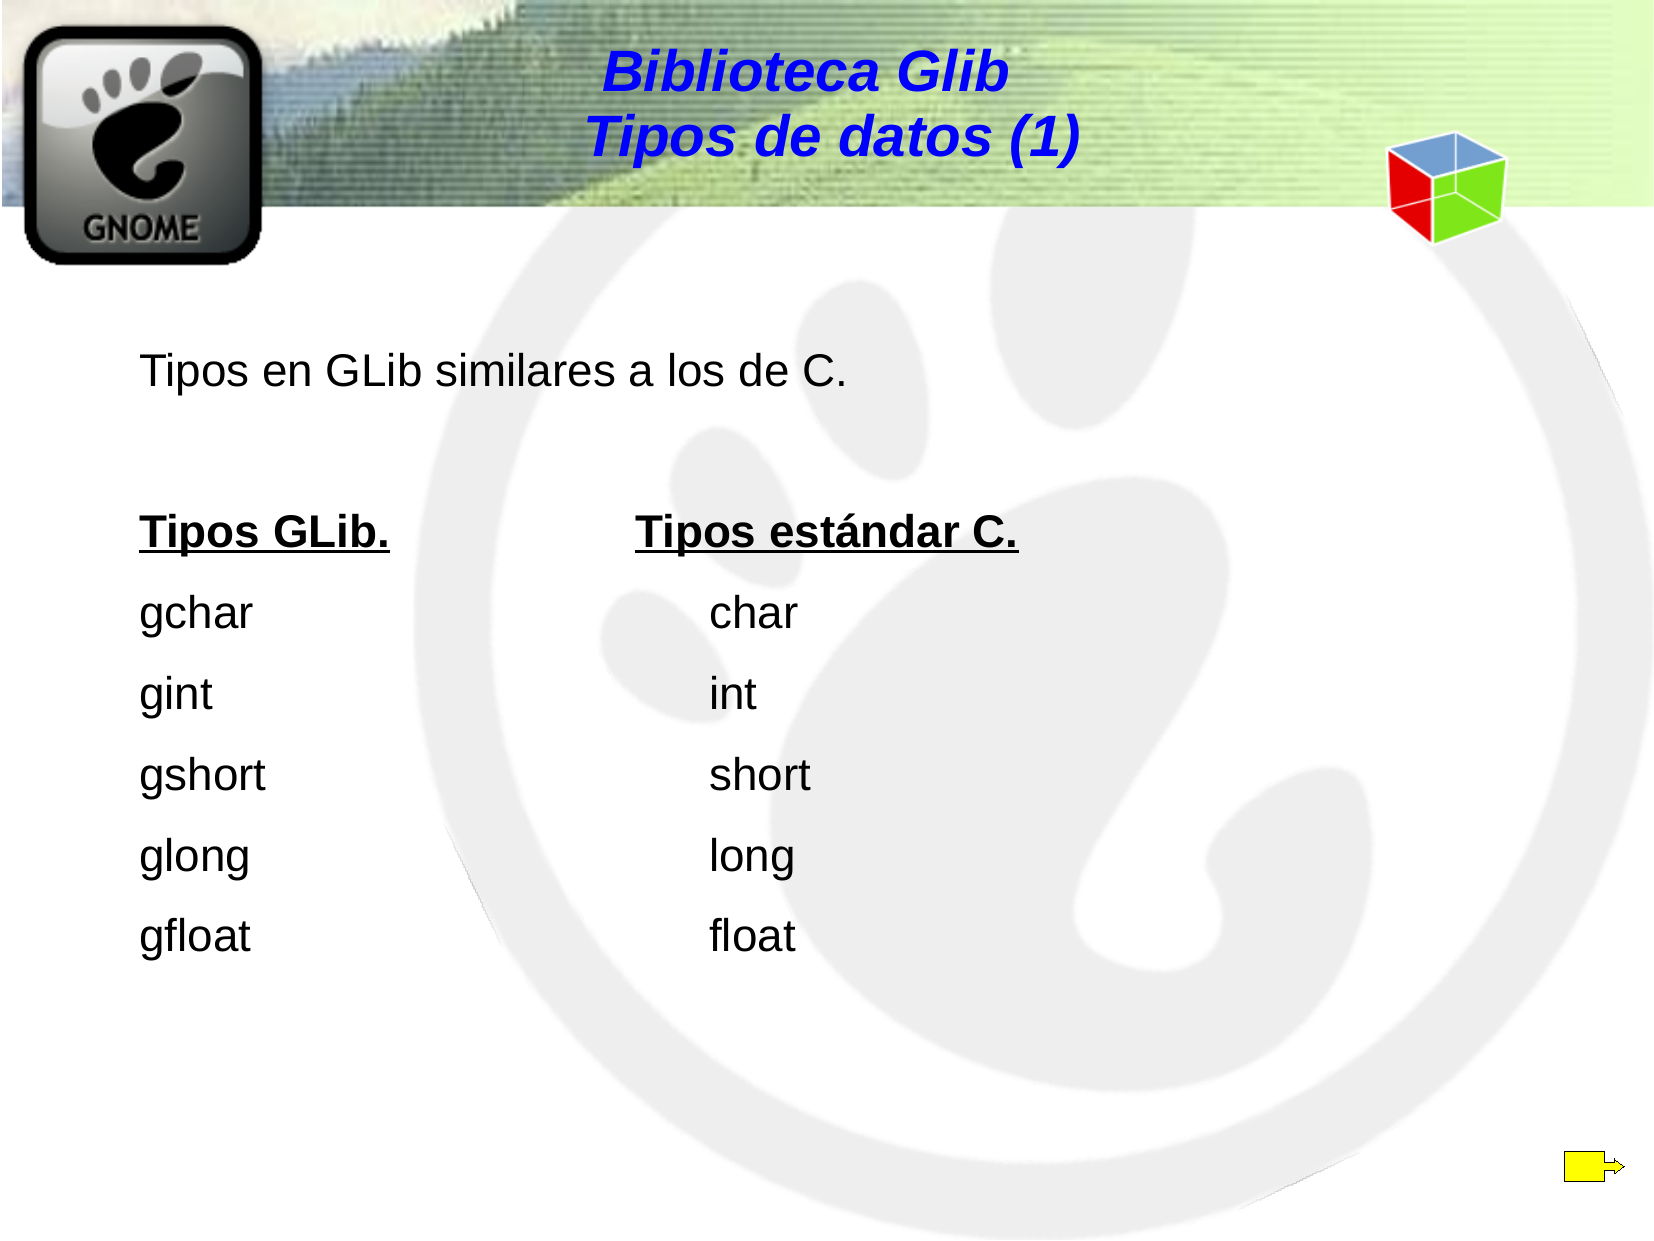

# Biblioteca Glib Tipos de datos (1)
Tipos en GLib similares a los de C.
Tipos GLib.				Tipos estándar C.
gchar							char
gint							int
gshort						short
glong							long
gfloat							float